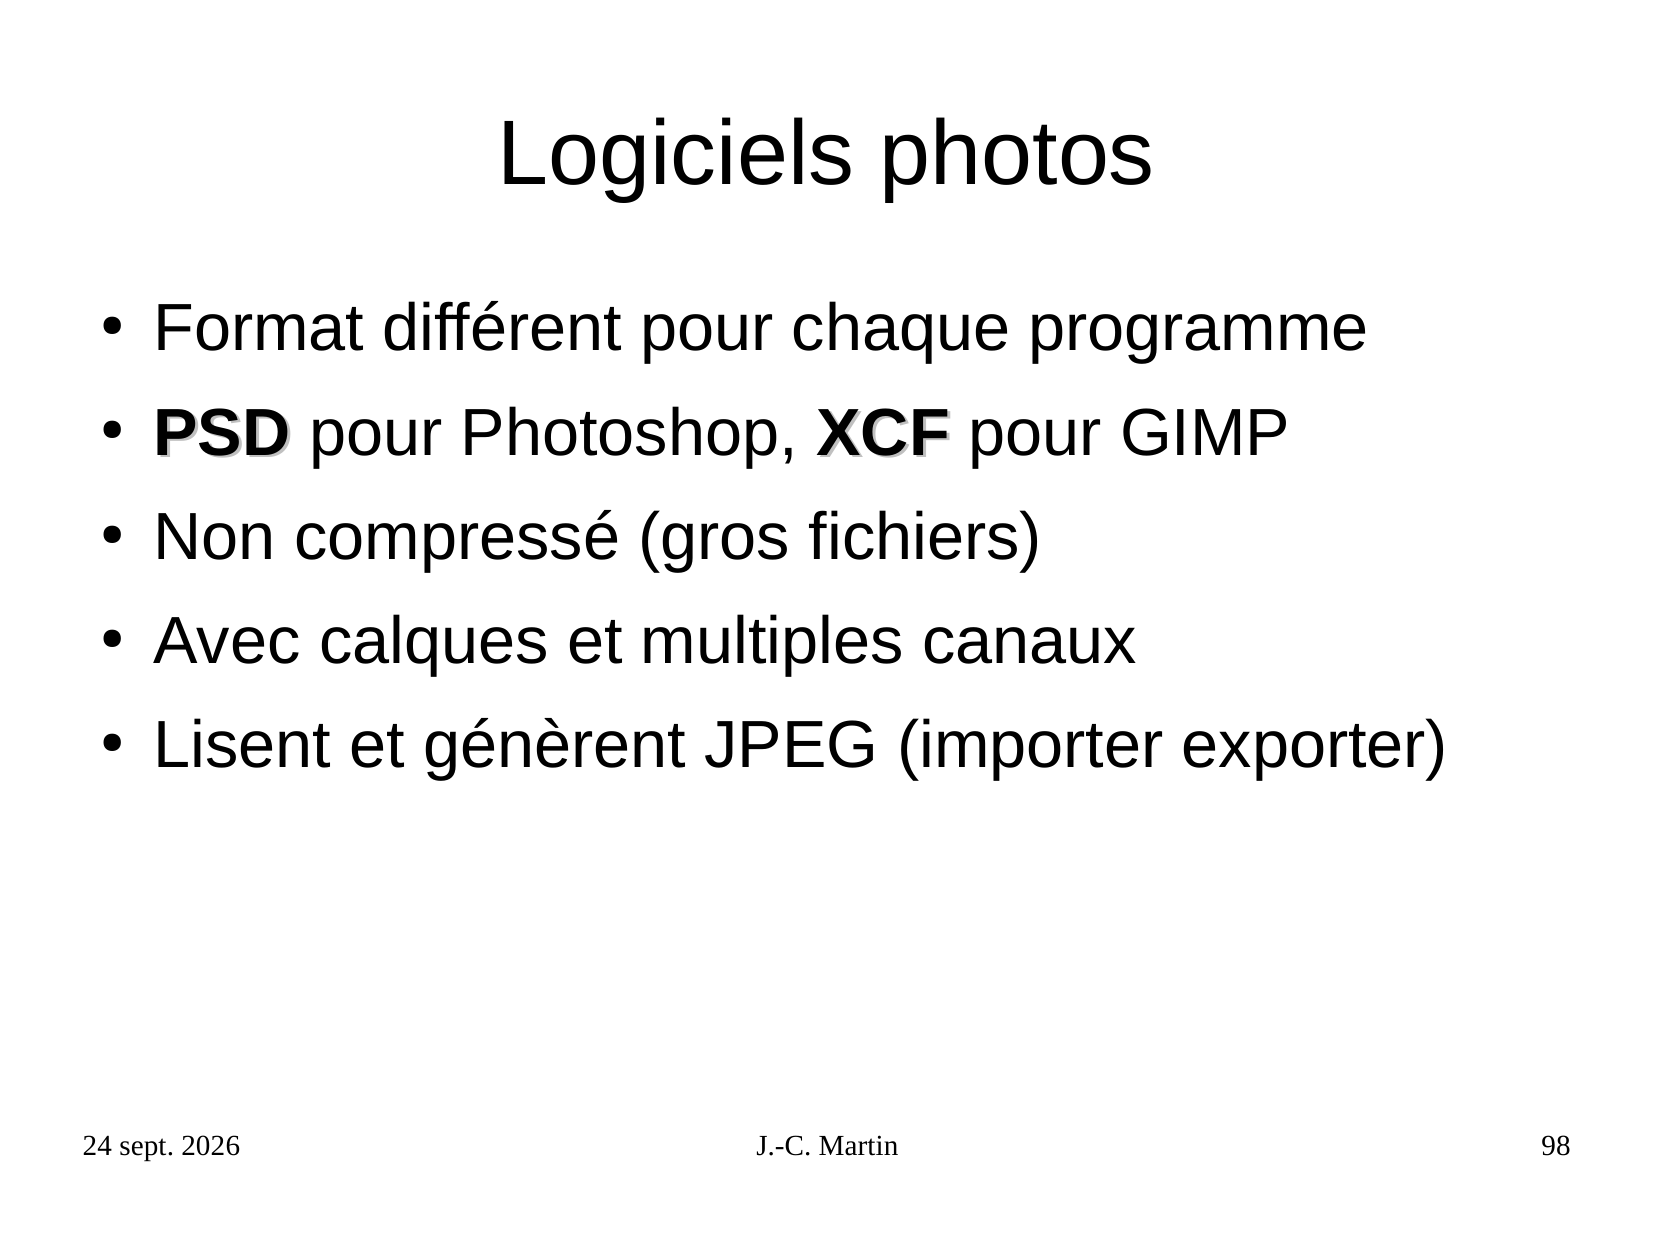

# Logiciels photos
Format différent pour chaque programme
PSD pour Photoshop, XCF pour GIMP
Non compressé (gros fichiers)
Avec calques et multiples canaux
Lisent et génèrent JPEG (importer exporter)
J.-C. Martin
98